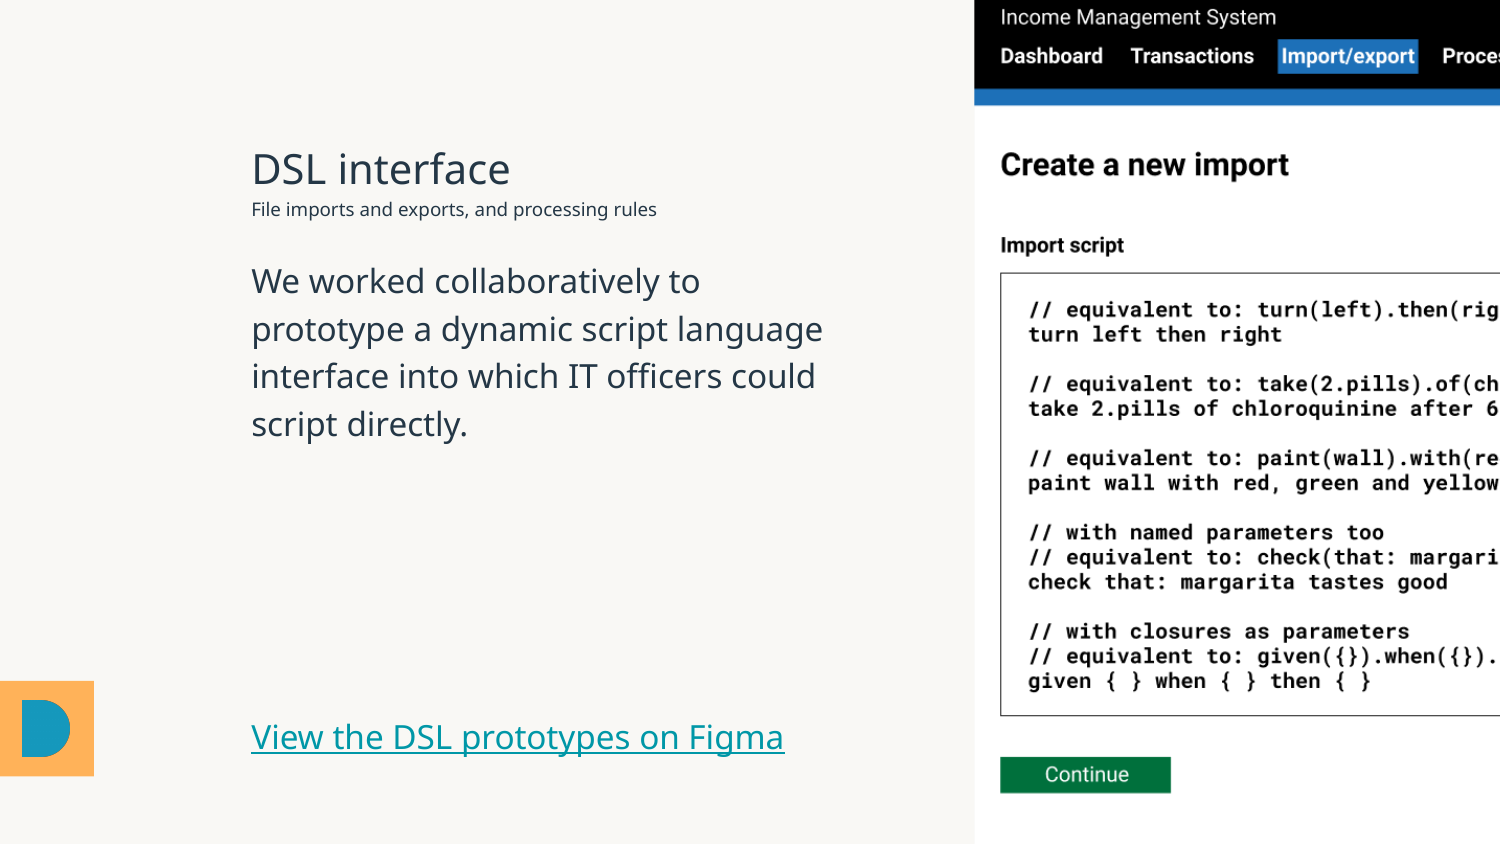

DSL interface
File imports and exports, and processing rules
# We worked collaboratively to prototype a dynamic script language interface into which IT officers could script directly.
View the DSL prototypes on Figma